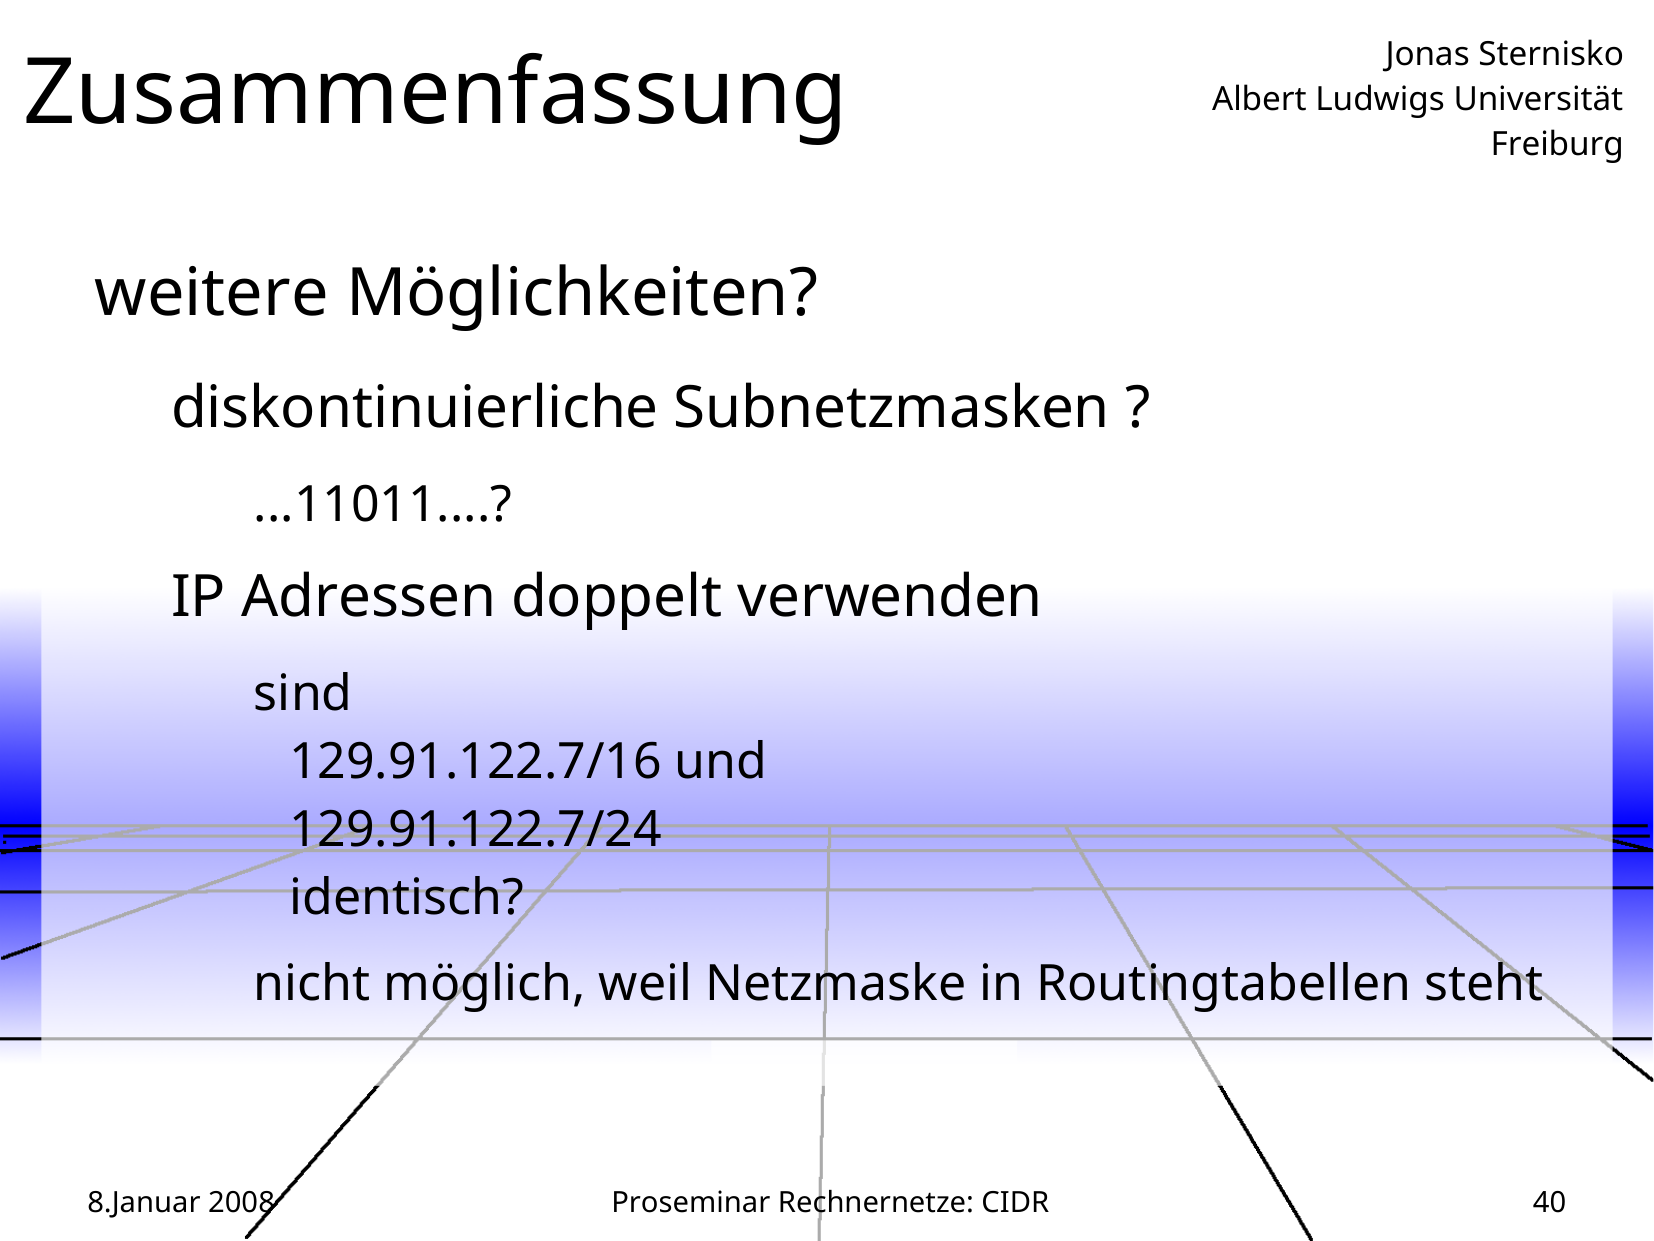

# Zusammenfassung
weitere Möglichkeiten?
diskontinuierliche Subnetzmasken ?
...11011....?
IP Adressen doppelt verwenden
sind
129.91.122.7/16 und
129.91.122.7/24
identisch?
nicht möglich, weil Netzmaske in Routingtabellen steht
8.Januar 2008
Proseminar Rechnernetze: CIDR
40